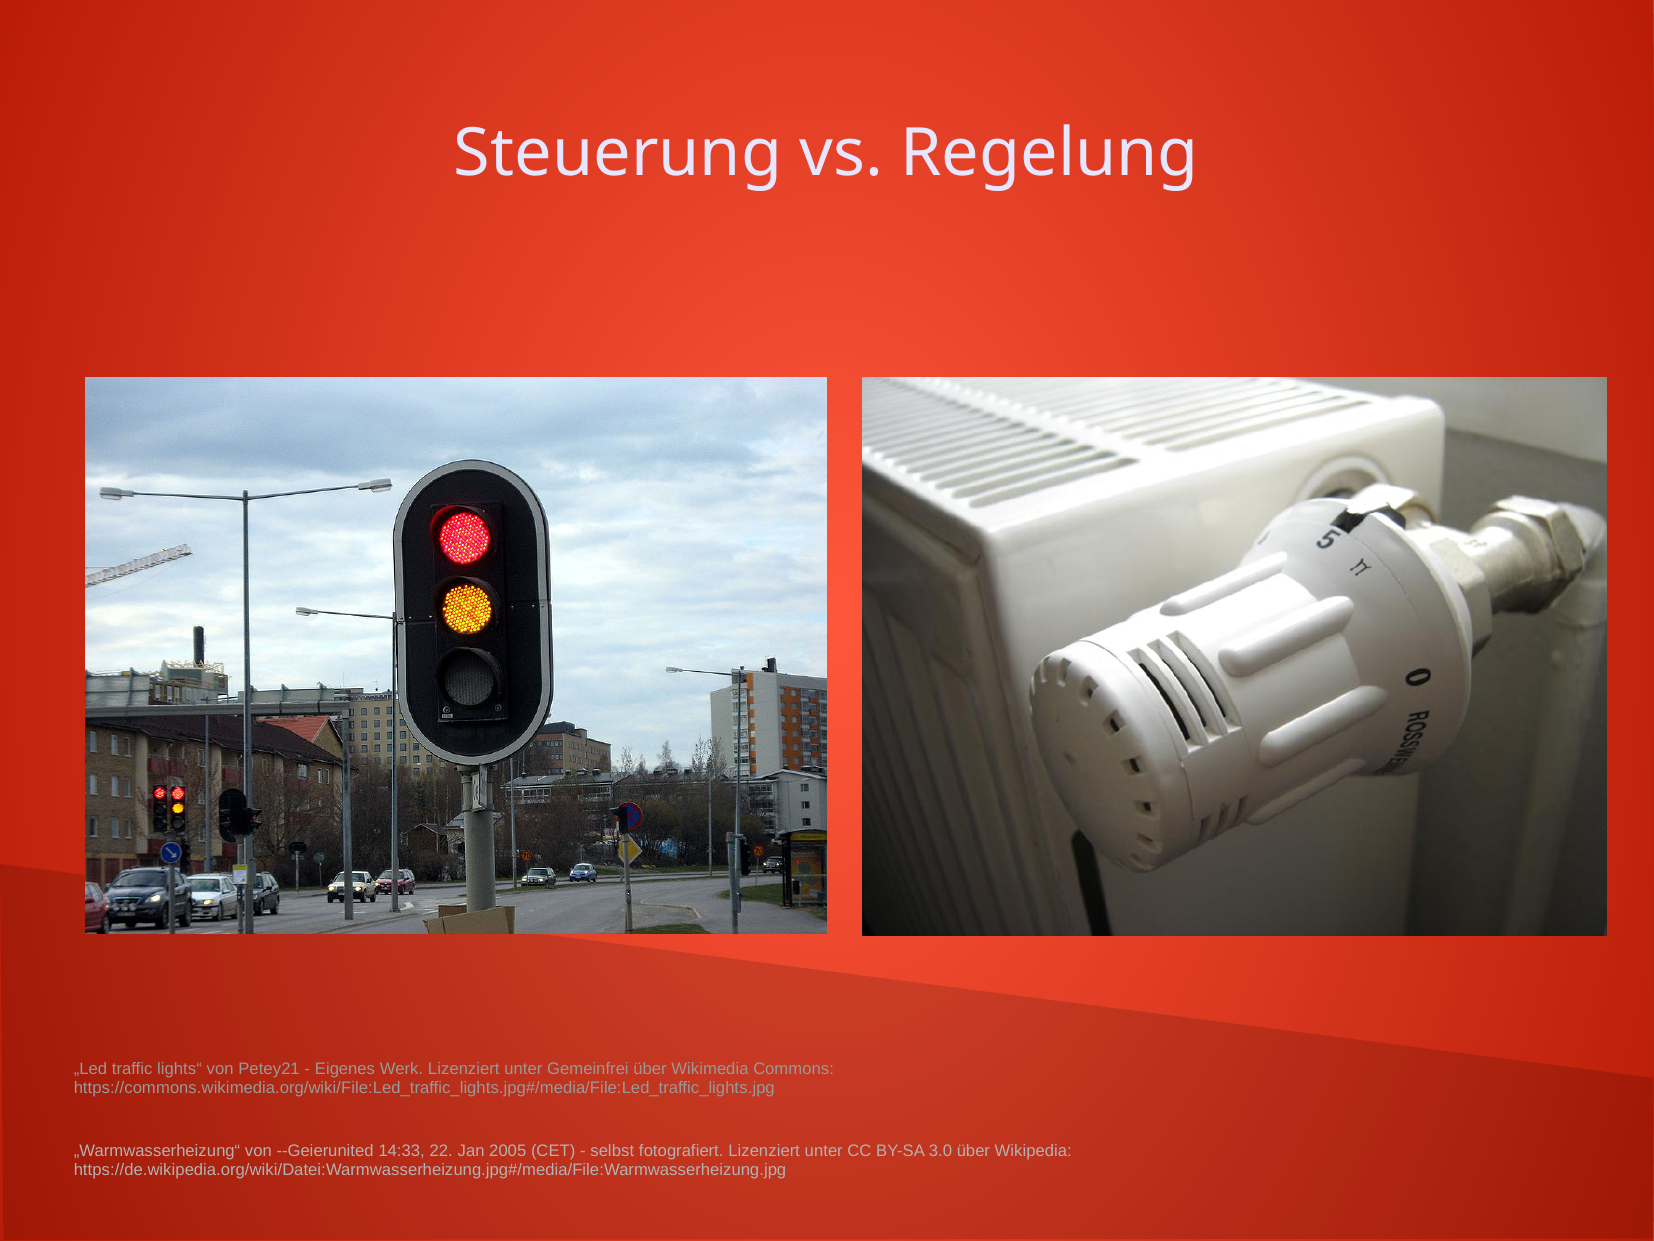

# Steuerung vs. Regelung
„Led traffic lights“ von Petey21 - Eigenes Werk. Lizenziert unter Gemeinfrei über Wikimedia Commons: https://commons.wikimedia.org/wiki/File:Led_traffic_lights.jpg#/media/File:Led_traffic_lights.jpg
„Warmwasserheizung“ von --Geierunited 14:33, 22. Jan 2005 (CET) - selbst fotografiert. Lizenziert unter CC BY-SA 3.0 über Wikipedia: https://de.wikipedia.org/wiki/Datei:Warmwasserheizung.jpg#/media/File:Warmwasserheizung.jpg